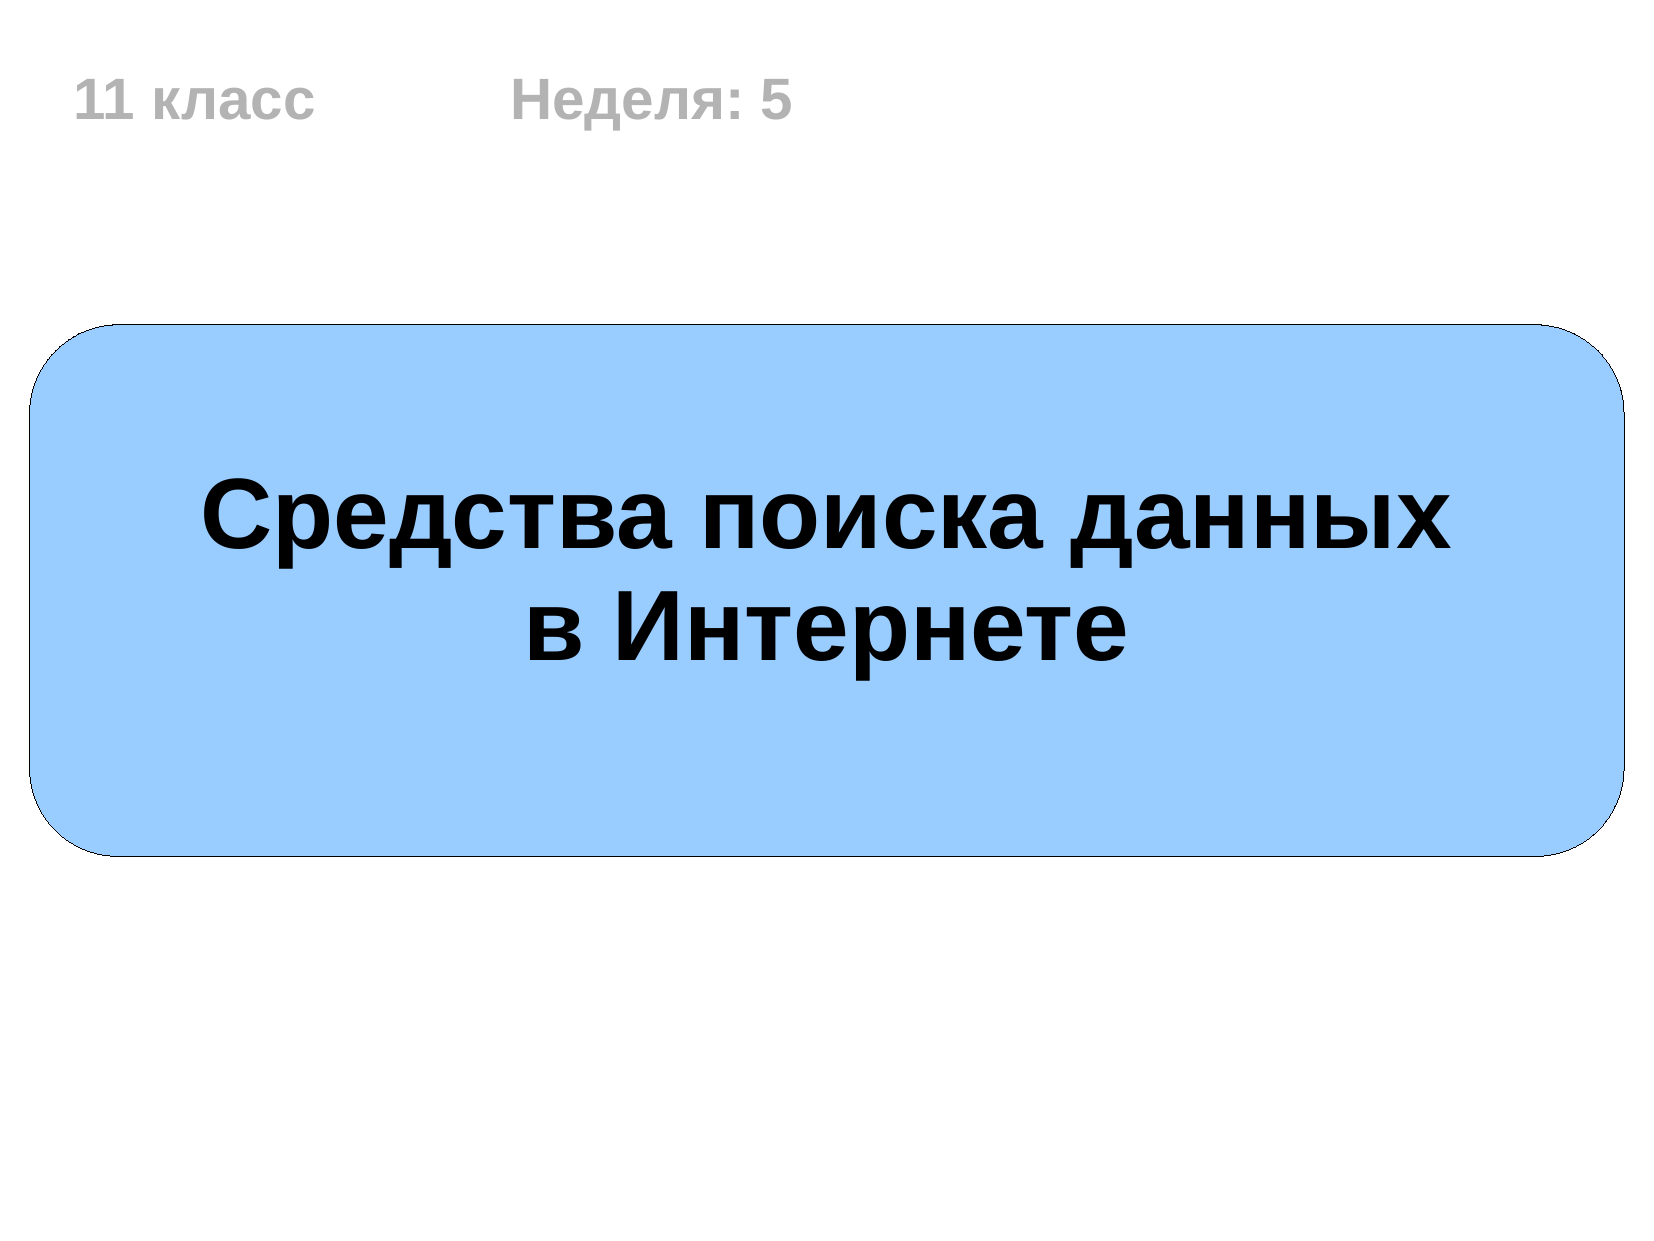

11 класс Неделя: 5
Средства поиска данных
в Интернете